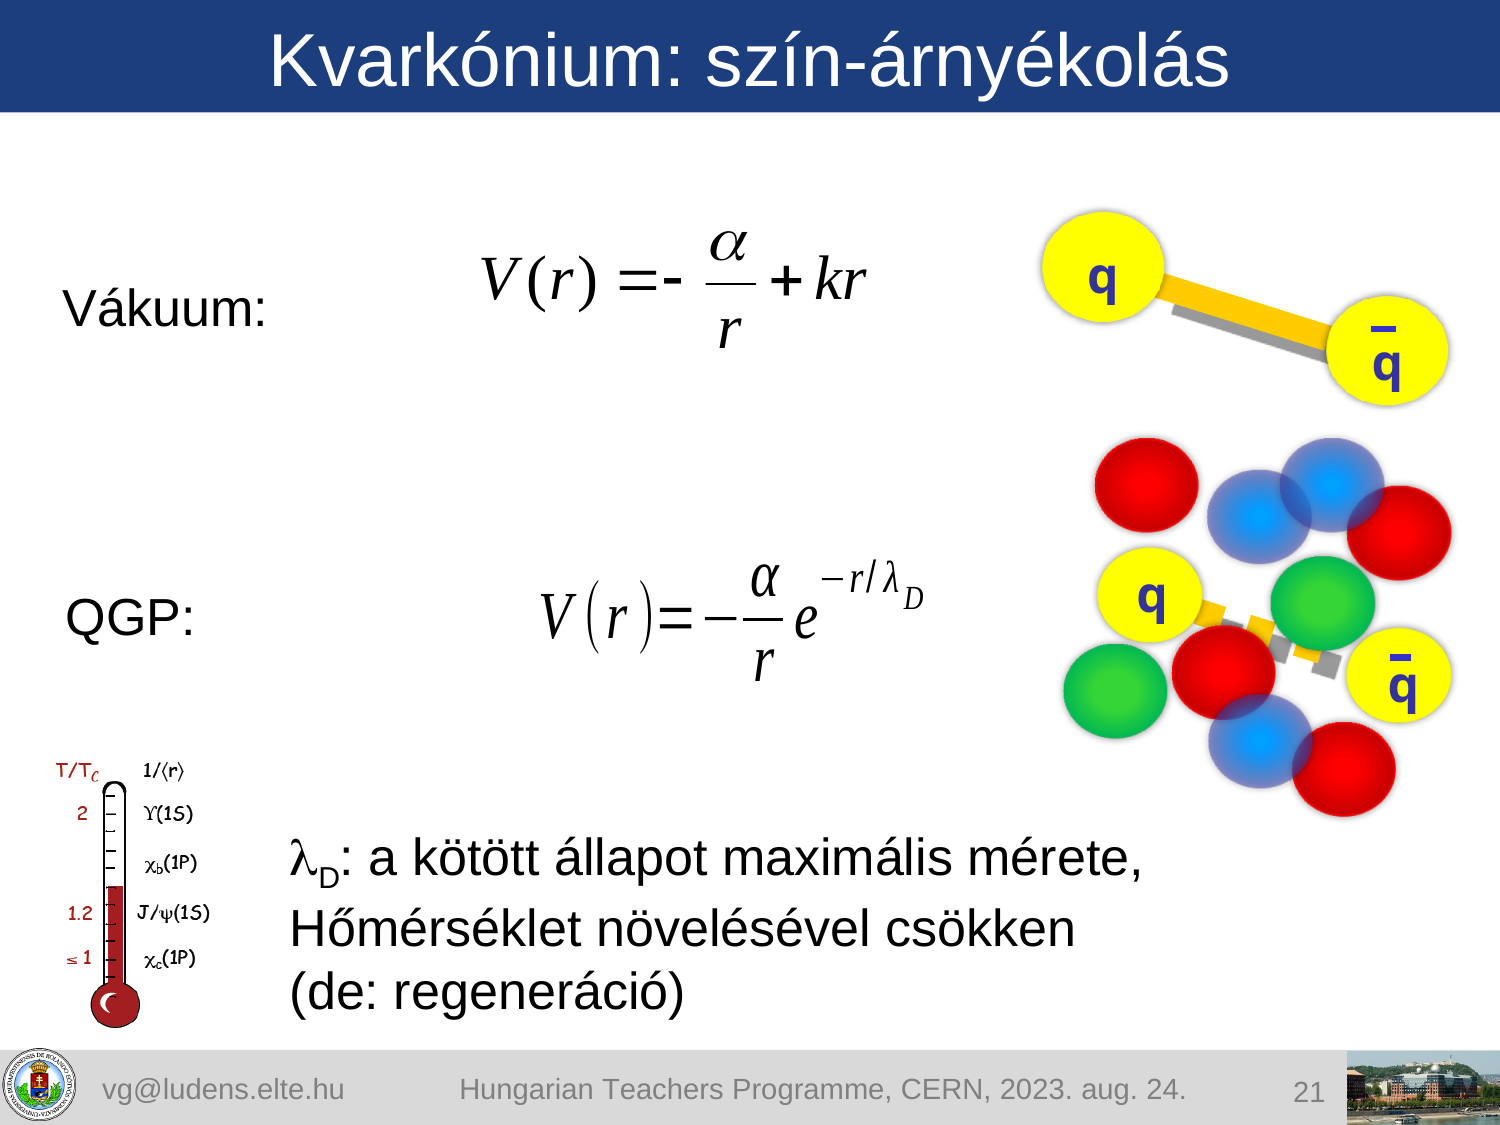

# Kvarkónium: szín-árnyékolás
q
q
Vákuum:
q
q
QGP:
D: a kötött állapot maximális mérete,
Hőmérséklet növelésével csökken
(de: regeneráció)
21